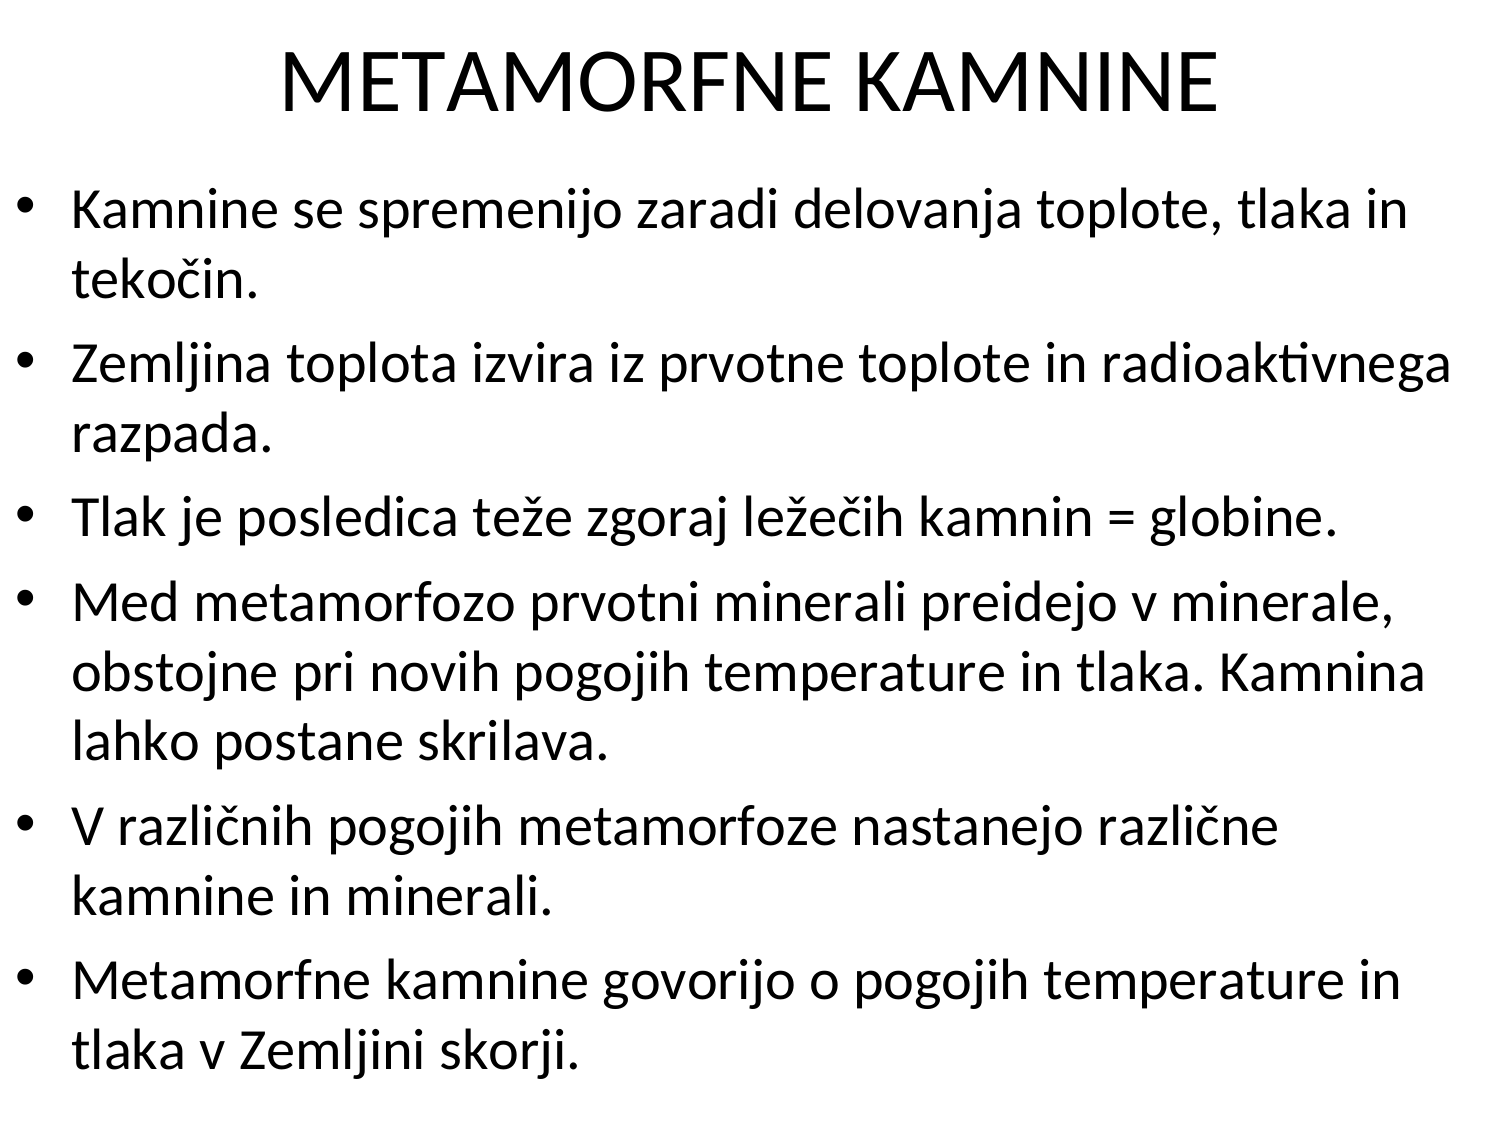

# METAMORFNE KAMNINE
Kamnine se spremenijo zaradi delovanja toplote, tlaka in tekočin.
Zemljina toplota izvira iz prvotne toplote in radioaktivnega razpada.
Tlak je posledica teže zgoraj ležečih kamnin = globine.
Med metamorfozo prvotni minerali preidejo v minerale, obstojne pri novih pogojih temperature in tlaka. Kamnina lahko postane skrilava.
V različnih pogojih metamorfoze nastanejo različne kamnine in minerali.
Metamorfne kamnine govorijo o pogojih temperature in tlaka v Zemljini skorji.